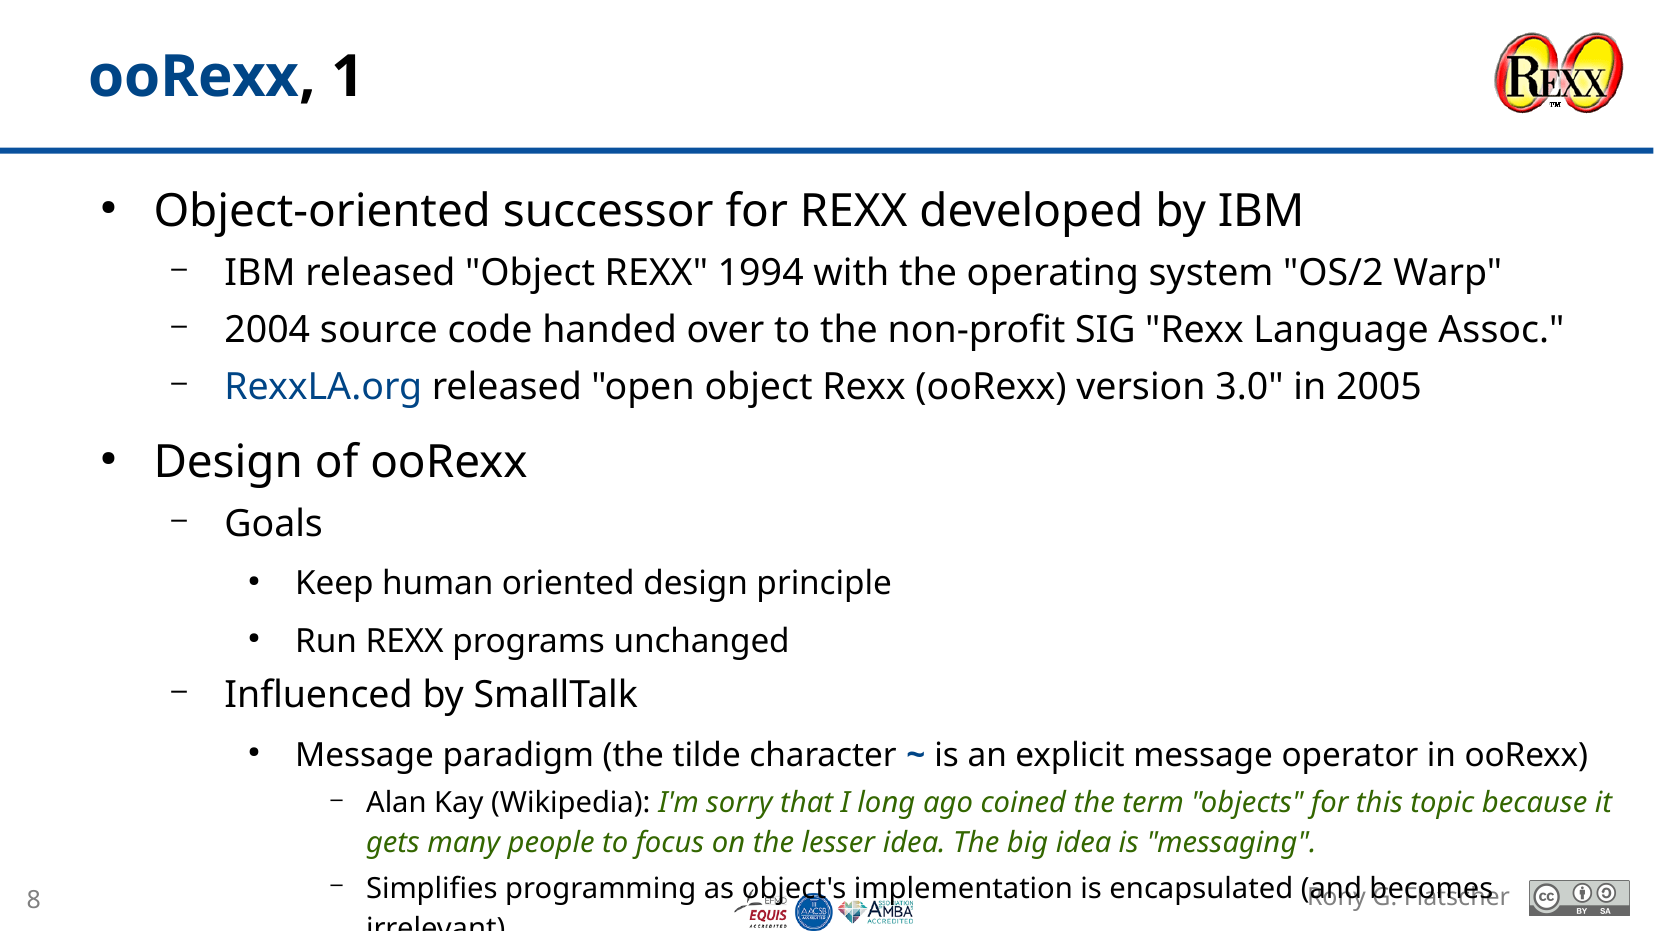

# ooRexx, 1
Object-oriented successor for REXX developed by IBM
IBM released "Object REXX" 1994 with the operating system "OS/2 Warp"
2004 source code handed over to the non-profit SIG "Rexx Language Assoc."
RexxLA.org released "open object Rexx (ooRexx) version 3.0" in 2005
Design of ooRexx
Goals
Keep human oriented design principle
Run REXX programs unchanged
Influenced by SmallTalk
Message paradigm (the tilde character ~ is an explicit message operator in ooRexx)
Alan Kay (Wikipedia): I'm sorry that I long ago coined the term "objects" for this topic because it gets many people to focus on the lesser idea. The big idea is "messaging".
Simplifies programming as object's implementation is encapsulated (and becomes irrelevant)